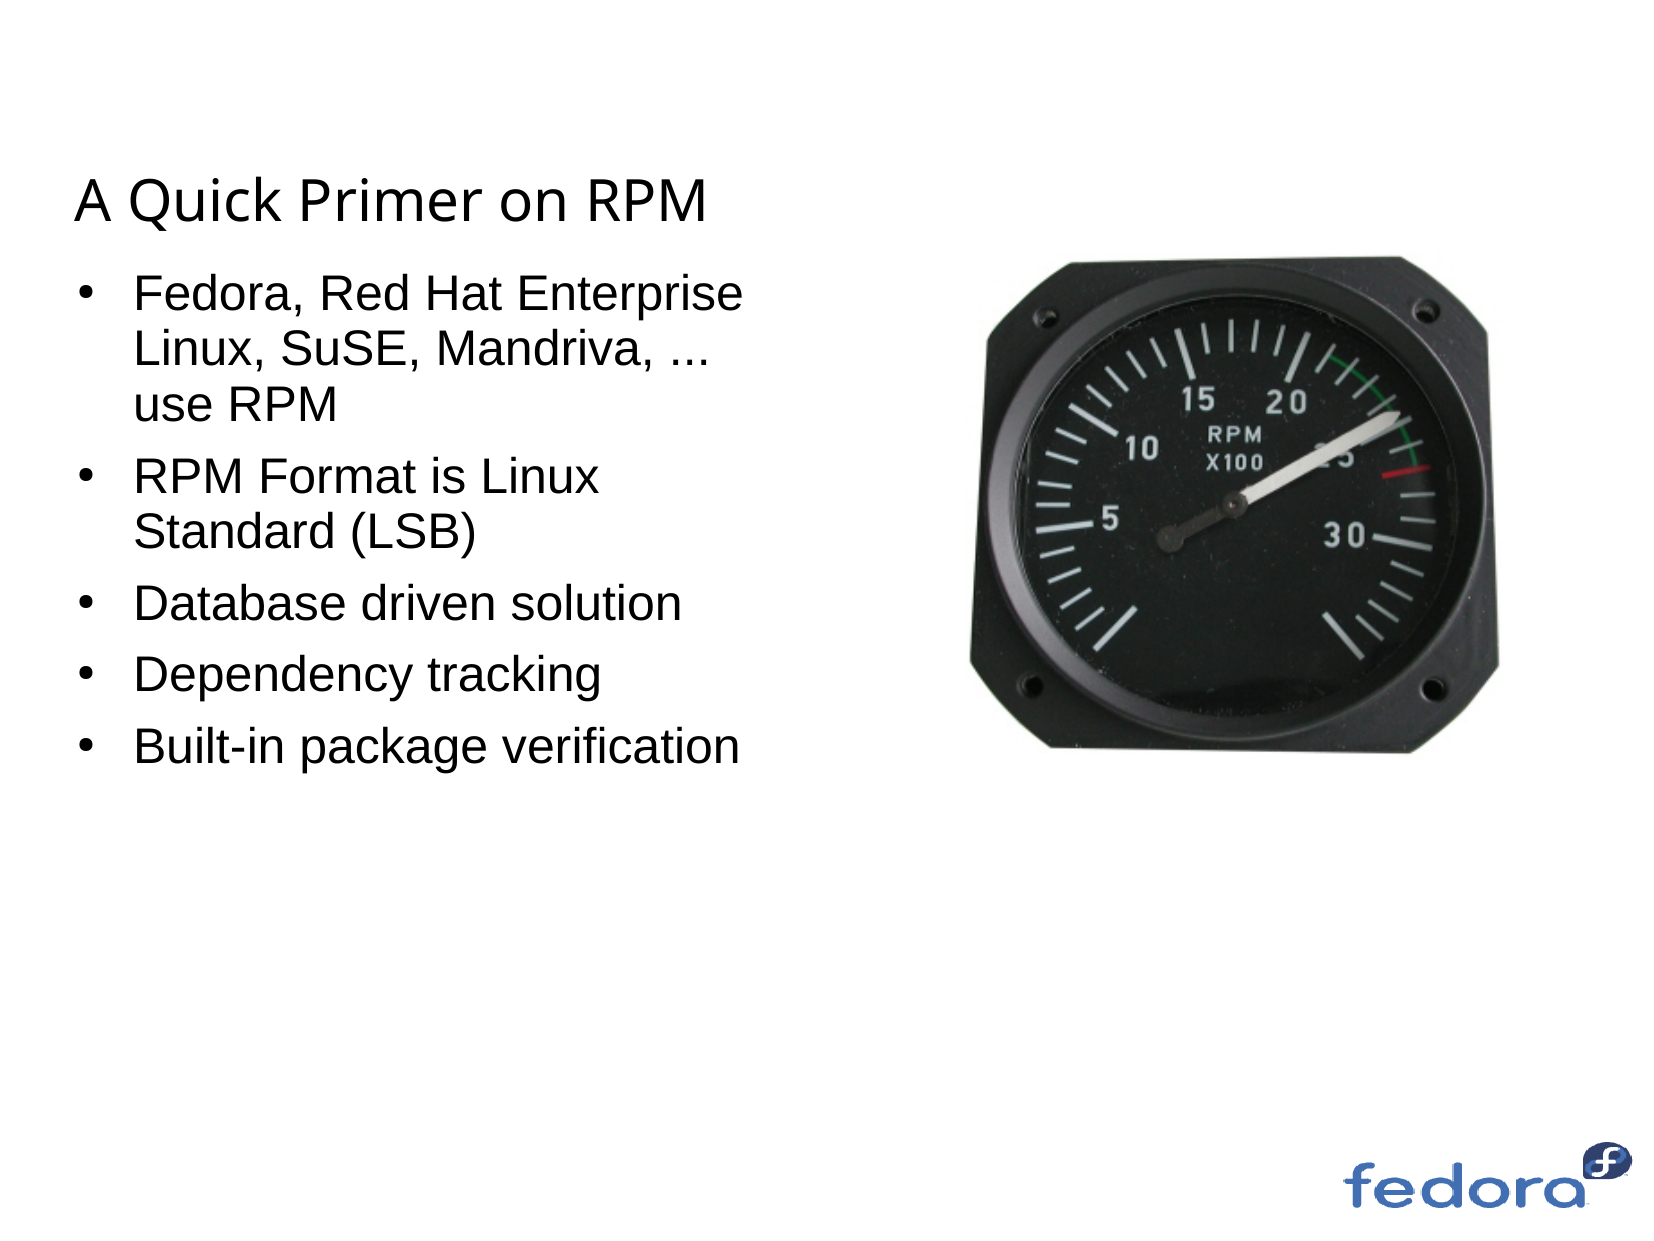

# A Quick Primer on RPM
Fedora, Red Hat Enterprise Linux, SuSE, Mandriva, ... use RPM
RPM Format is Linux Standard (LSB)
Database driven solution
Dependency tracking
Built-in package verification